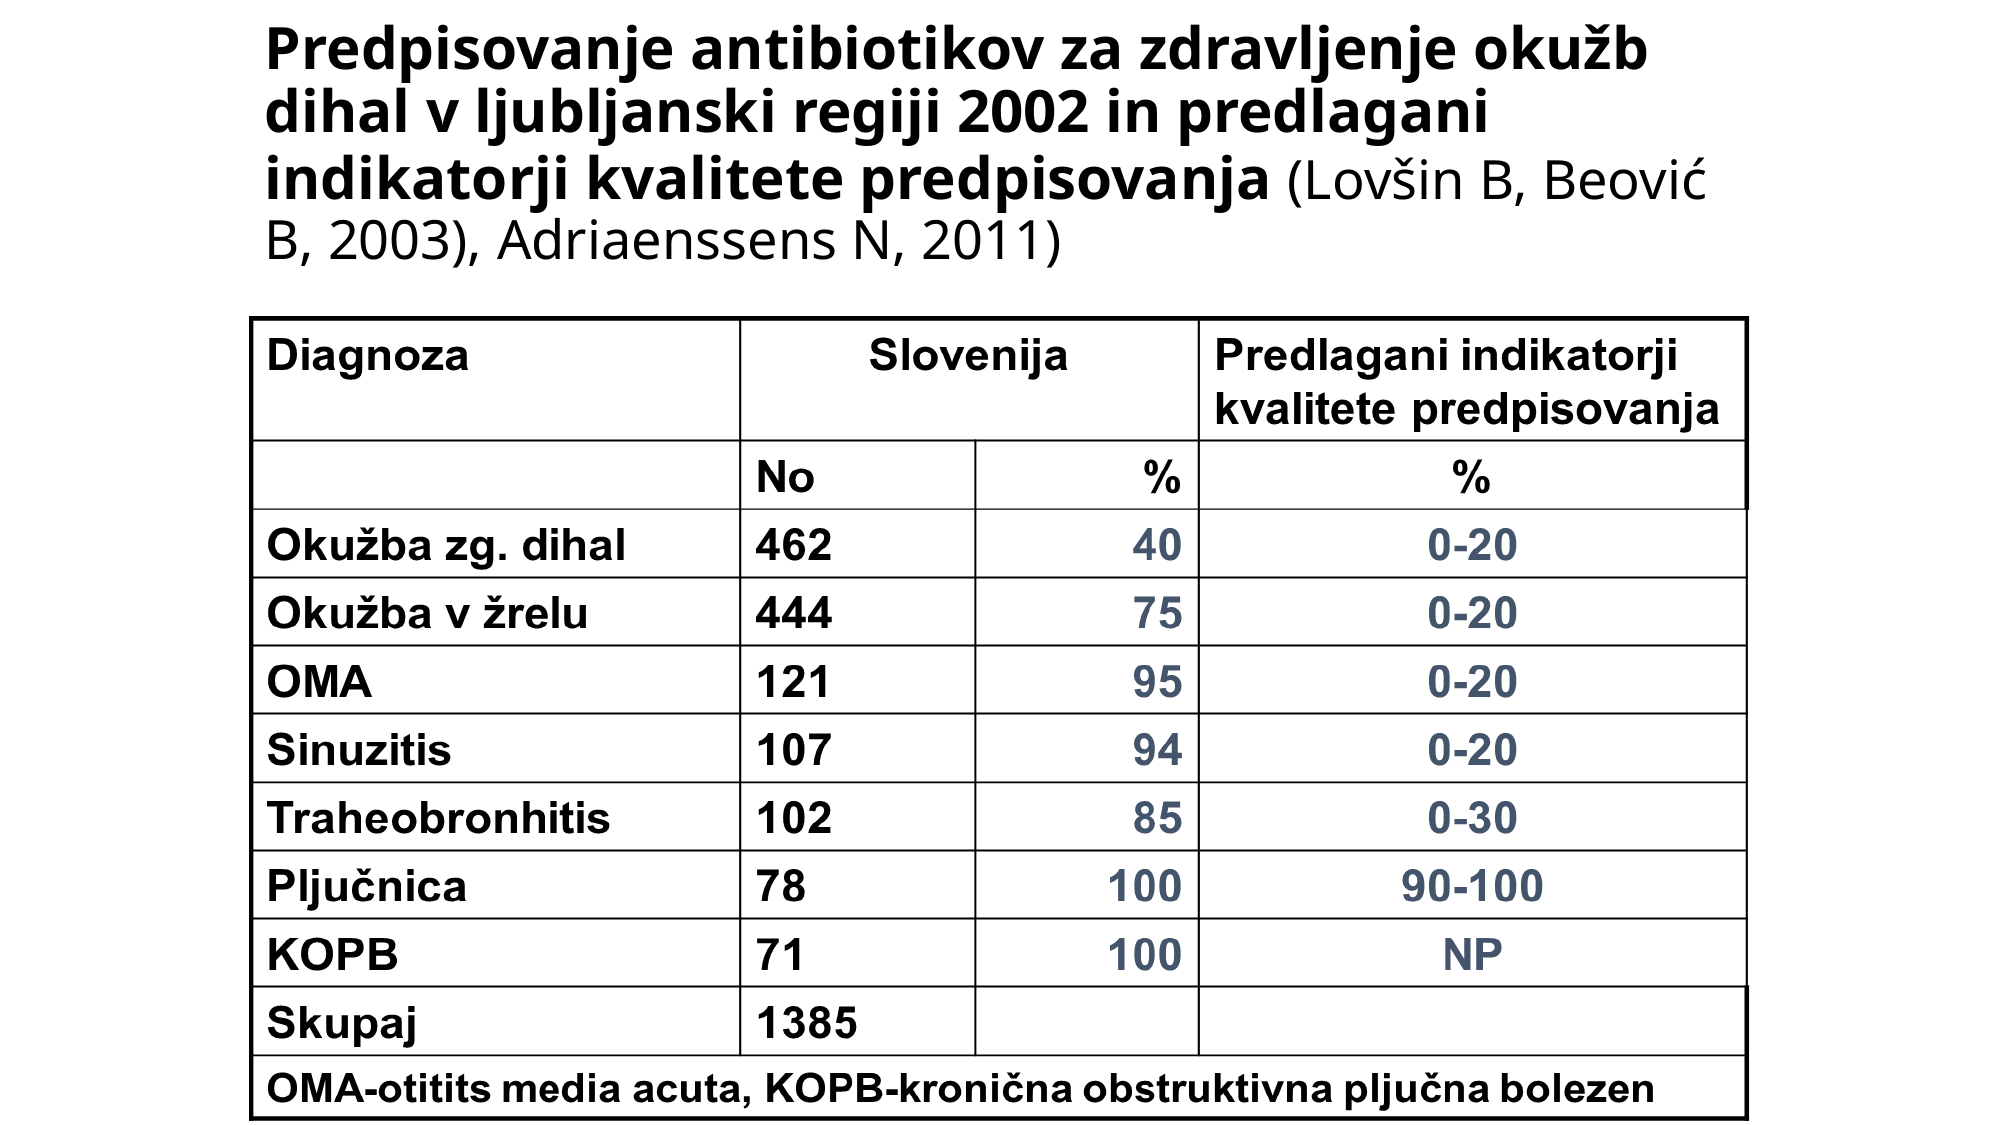

# Predpisovanje antibiotikov za zdravljenje okužb dihal v ljubljanski regiji 2002 in predlagani indikatorji kvalitete predpisovanja (Lovšin B, Beović B, 2003), Adriaenssens N, 2011)